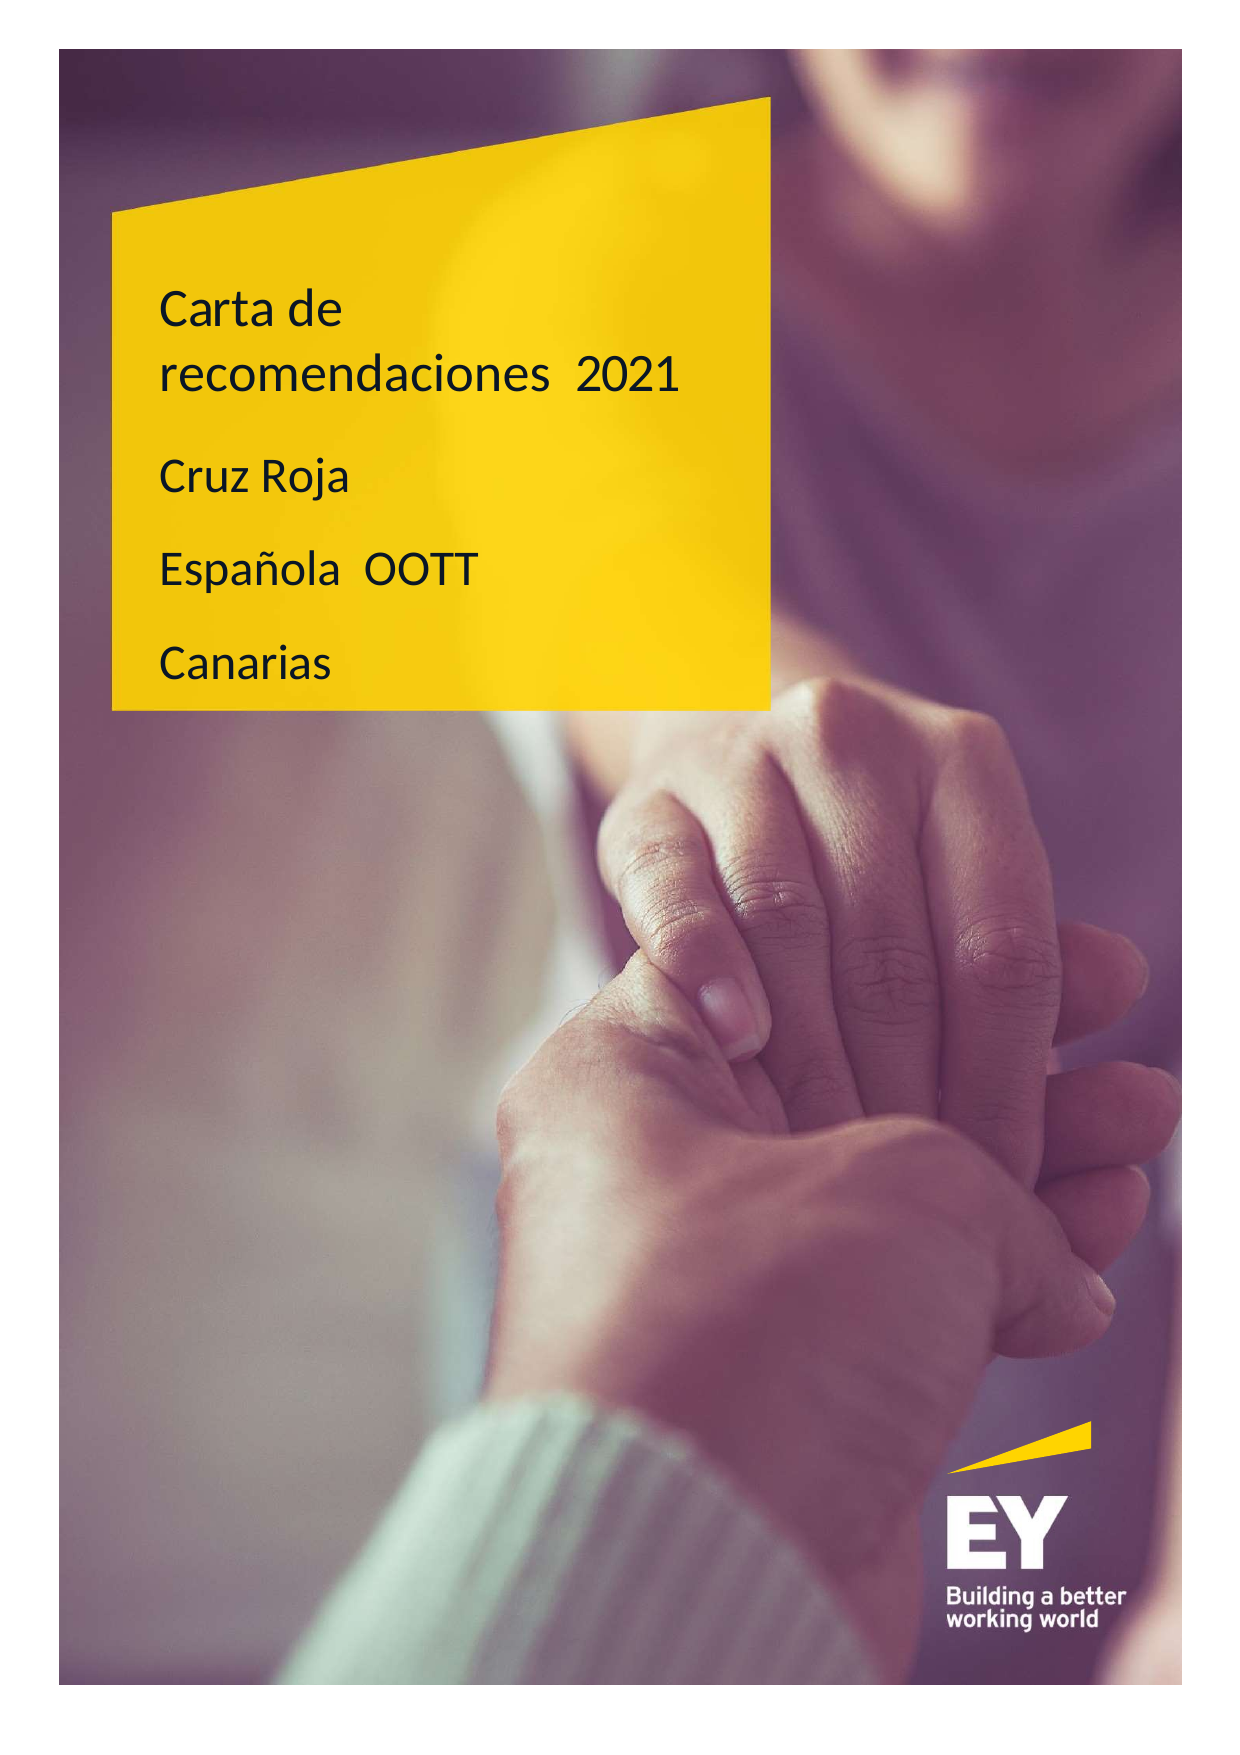

Carta de recomendaciones 2021
Cruz Roja Española OOTT Canarias